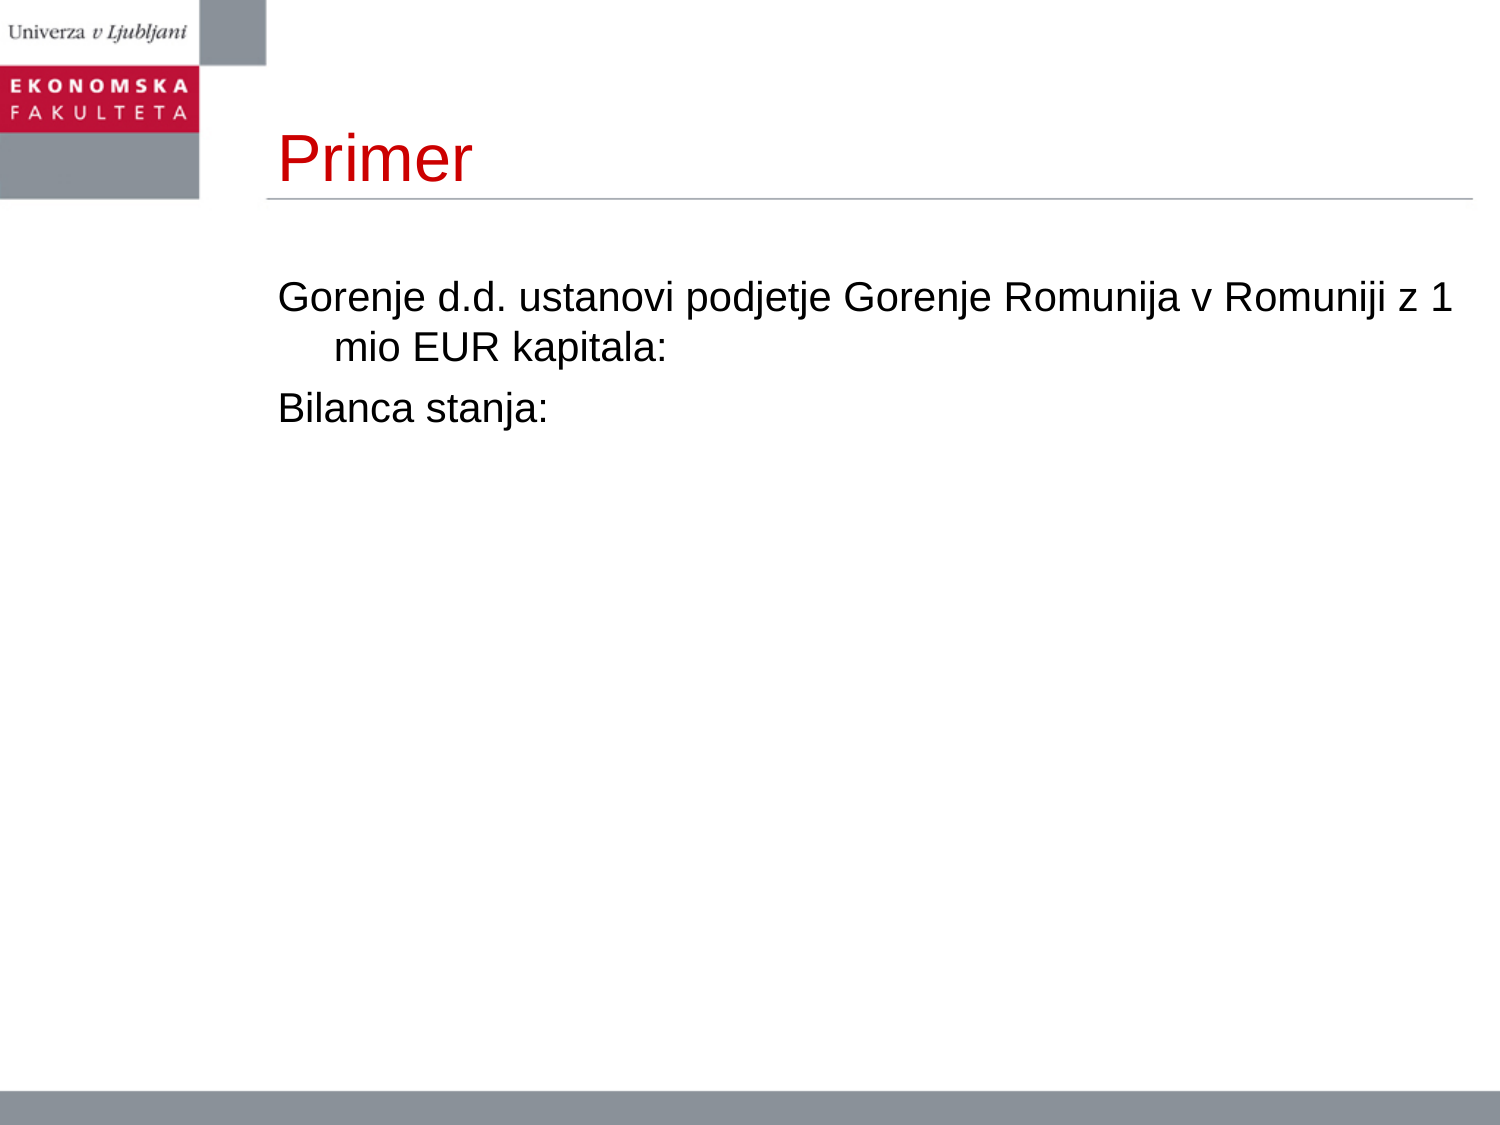

# Primer
Gorenje d.d. ustanovi podjetje Gorenje Romunija v Romuniji z 1 mio EUR kapitala:
Bilanca stanja: